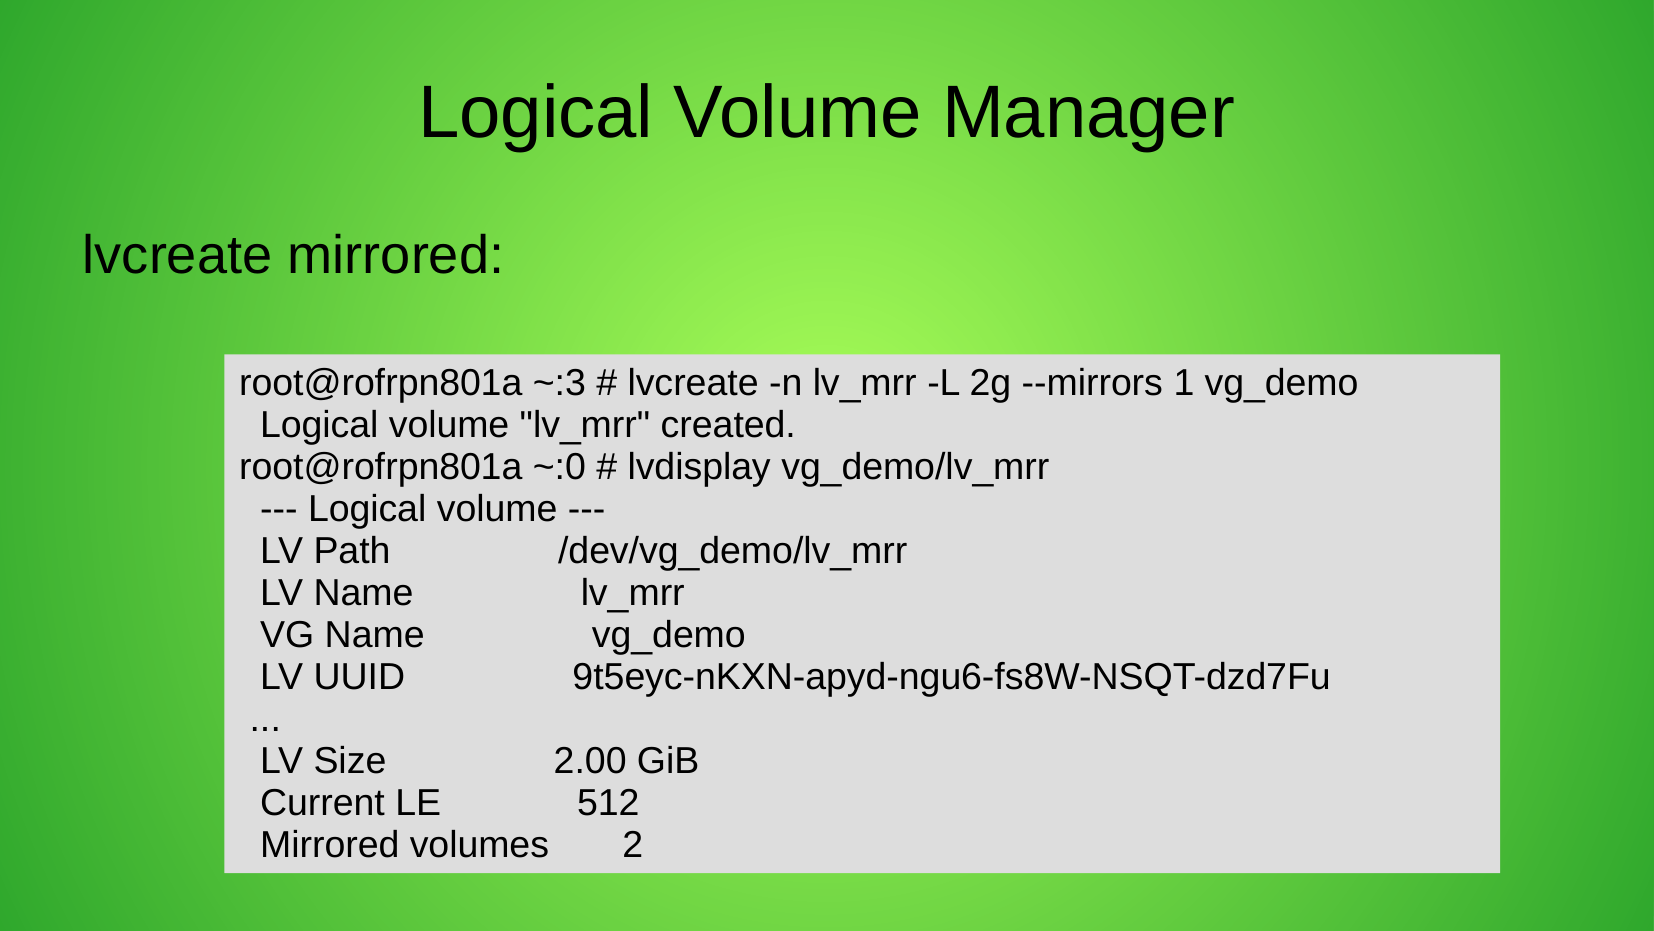

# Logical Volume Manager
lvcreate mirrored:
root@rofrpn801a ~:3 # lvcreate -n lv_mrr -L 2g --mirrors 1 vg_demo
 Logical volume "lv_mrr" created.
root@rofrpn801a ~:0 # lvdisplay vg_demo/lv_mrr
 --- Logical volume ---
 LV Path /dev/vg_demo/lv_mrr
 LV Name lv_mrr
 VG Name vg_demo
 LV UUID 9t5eyc-nKXN-apyd-ngu6-fs8W-NSQT-dzd7Fu
 ...
 LV Size 2.00 GiB
 Current LE 512
 Mirrored volumes 2